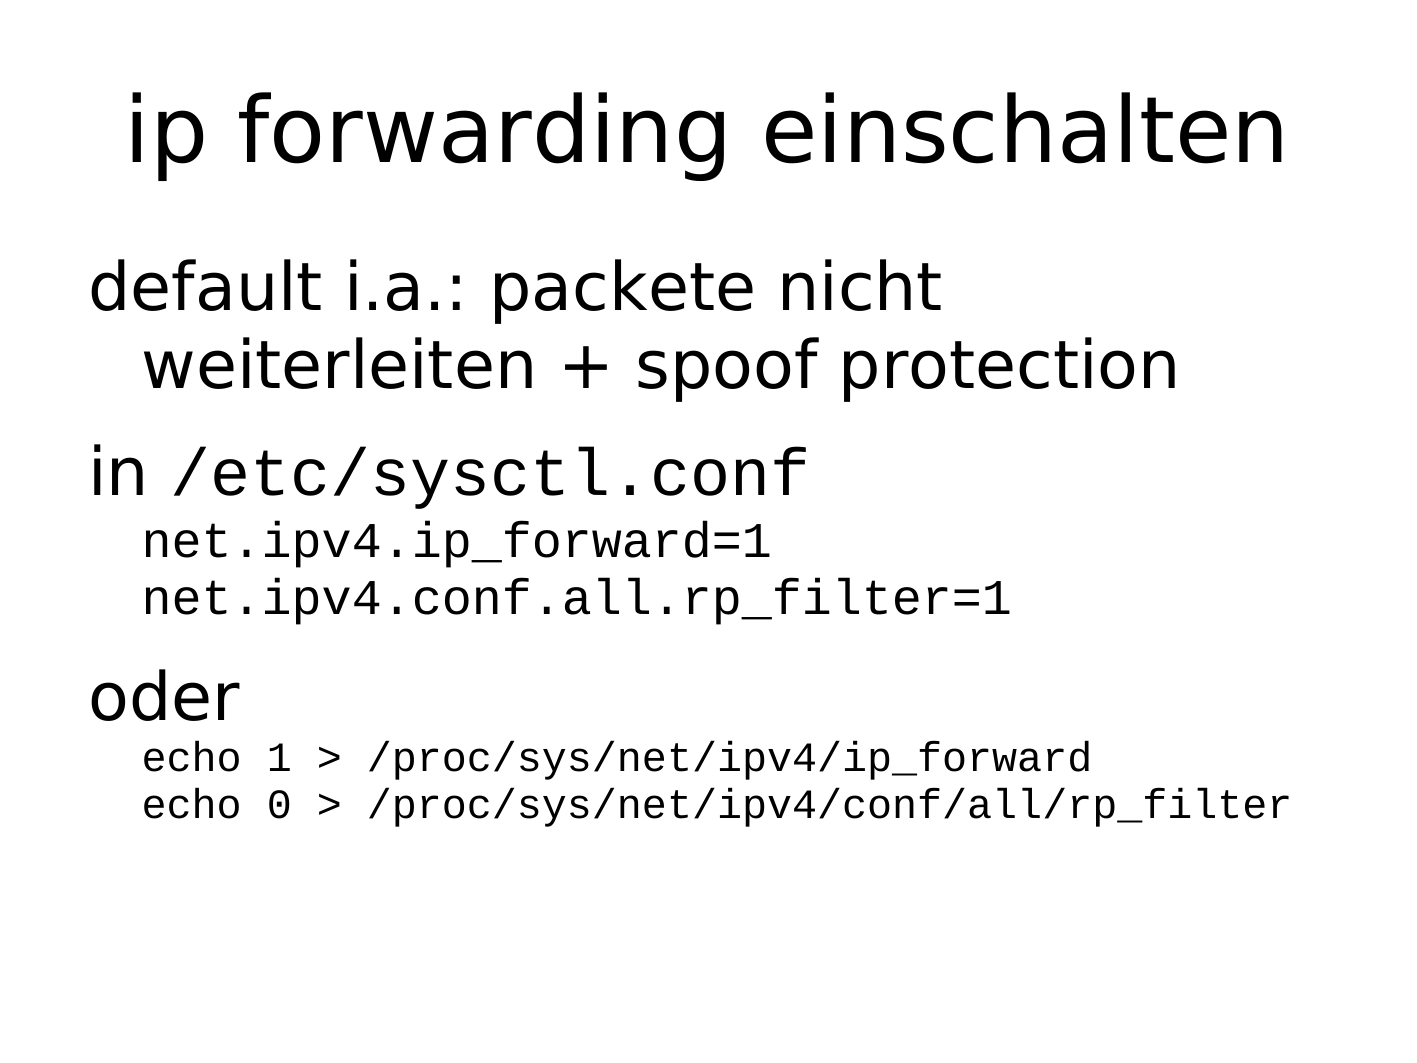

# ip forwarding einschalten
default i.a.: packete nicht weiterleiten + spoof protection
in /etc/sysctl.conf
net.ipv4.ip_forward=1
net.ipv4.conf.all.rp_filter=1
oder
echo 1 > /proc/sys/net/ipv4/ip_forward
echo 0 > /proc/sys/net/ipv4/conf/all/rp_filter